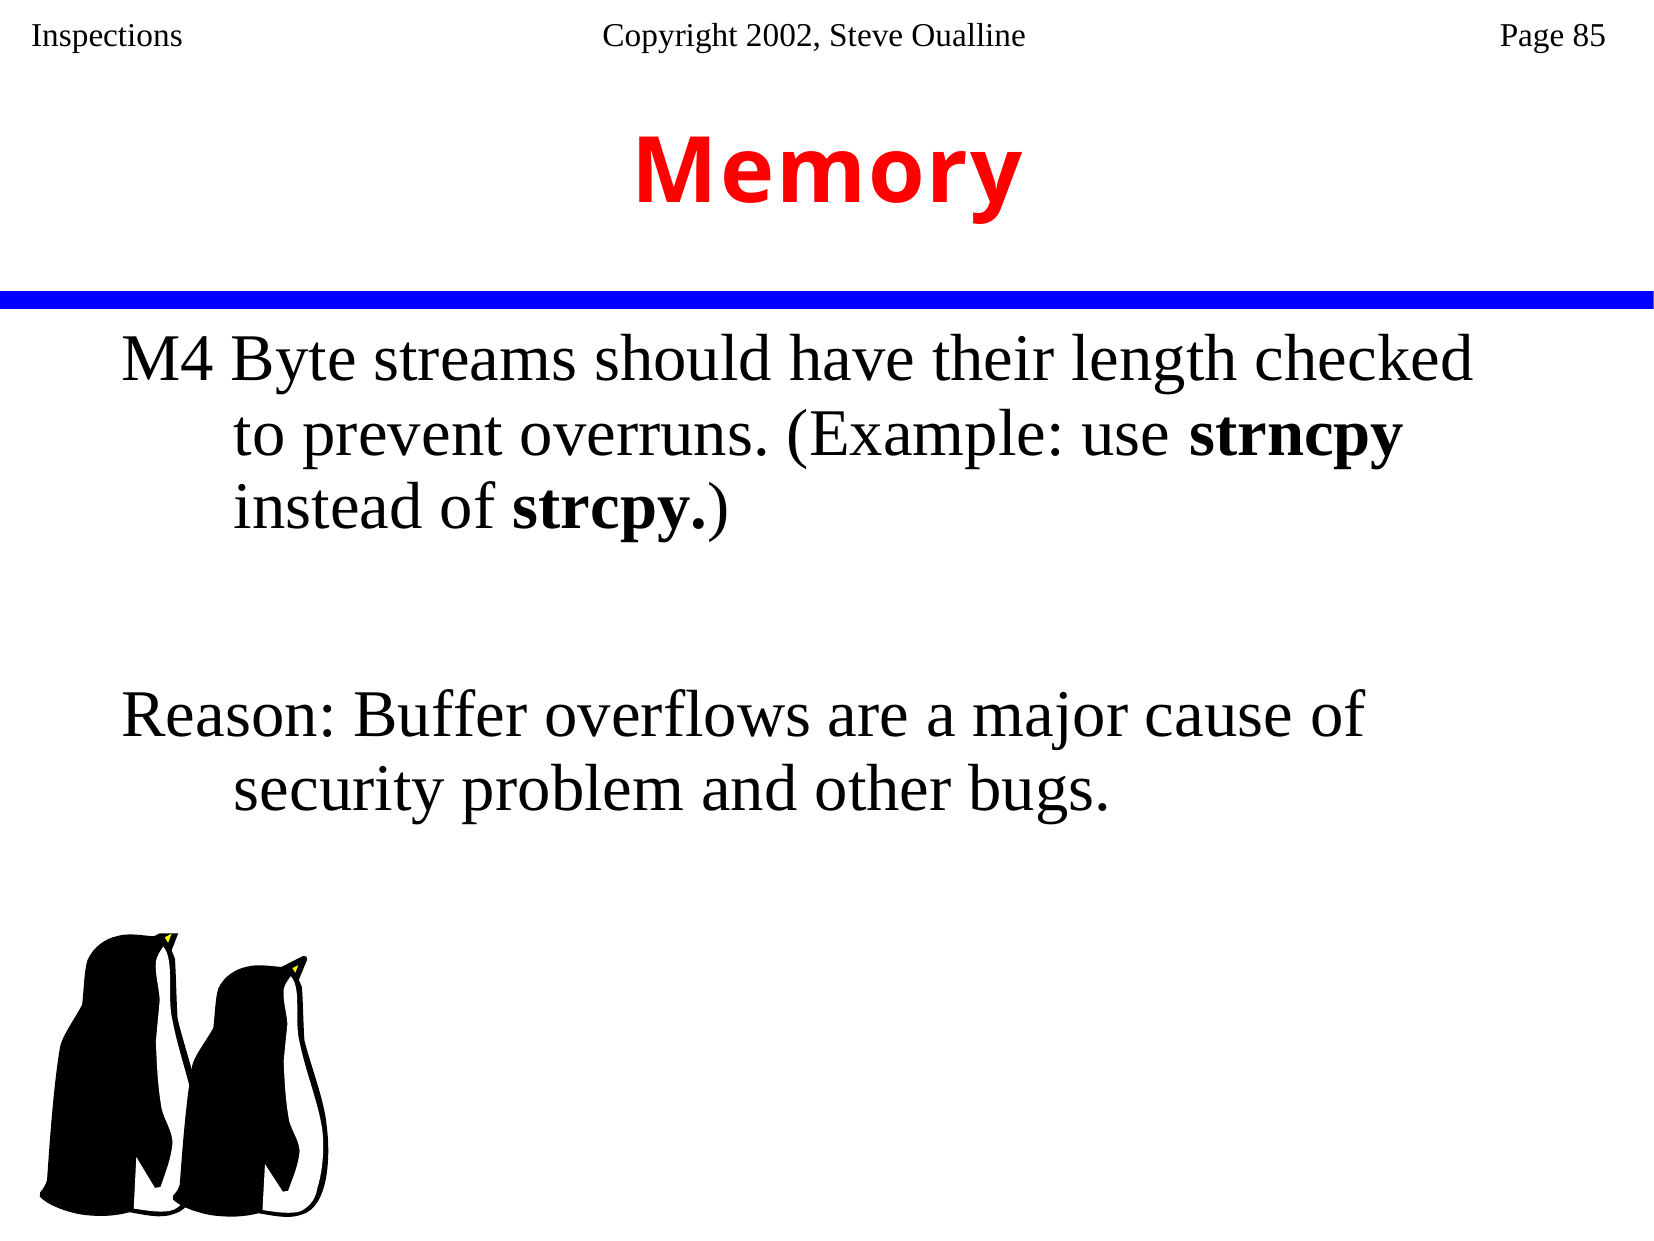

# Memory
M4 Byte streams should have their length checked to prevent overruns. (Example: use strncpy instead of strcpy.)
Reason: Buffer overflows are a major cause of security problem and other bugs.